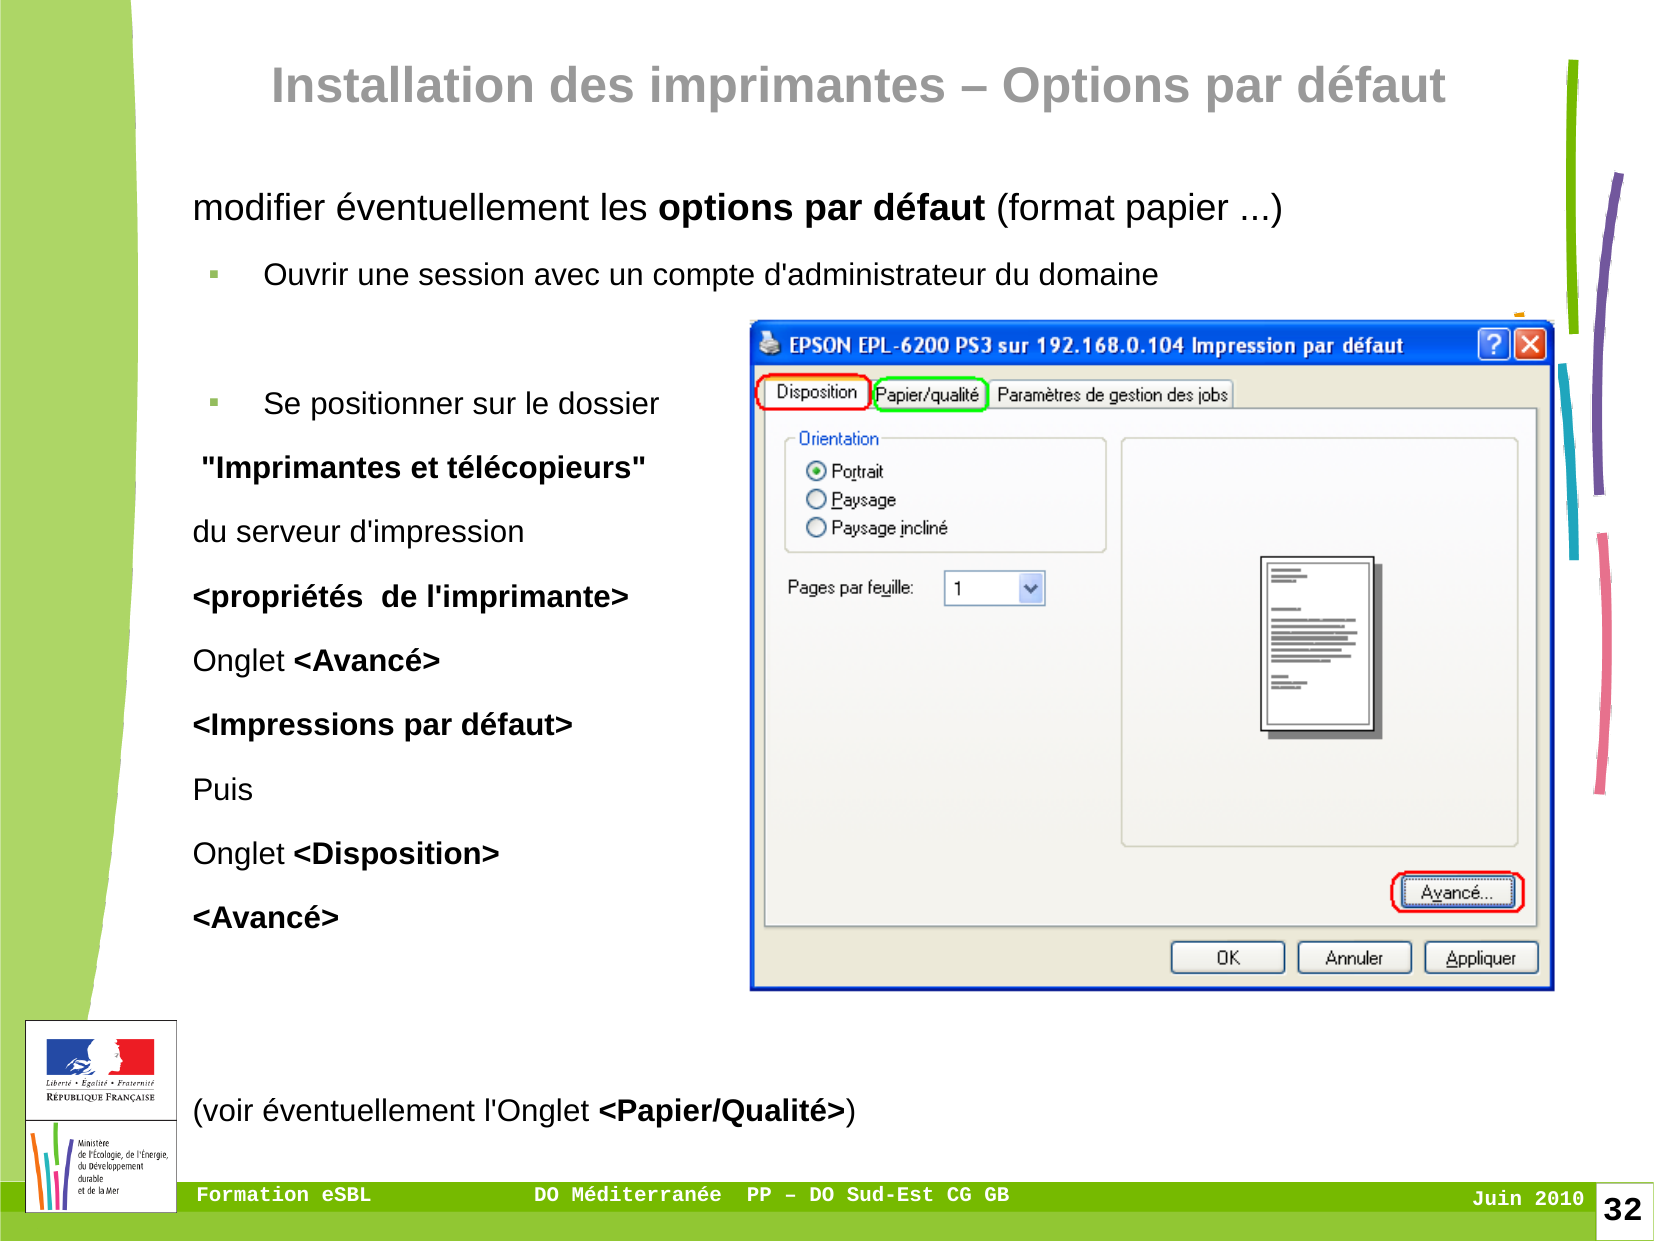

# Installation des imprimantes – Options par défaut
modifier éventuellement les options par défaut (format papier ...)
Ouvrir une session avec un compte d'administrateur du domaine
Se positionner sur le dossier
 "Imprimantes et télécopieurs"
du serveur d'impression
<propriétés de l'imprimante>
Onglet <Avancé>
<Impressions par défaut>
Puis
Onglet <Disposition>
<Avancé>
(voir éventuellement l'Onglet <Papier/Qualité>)
32